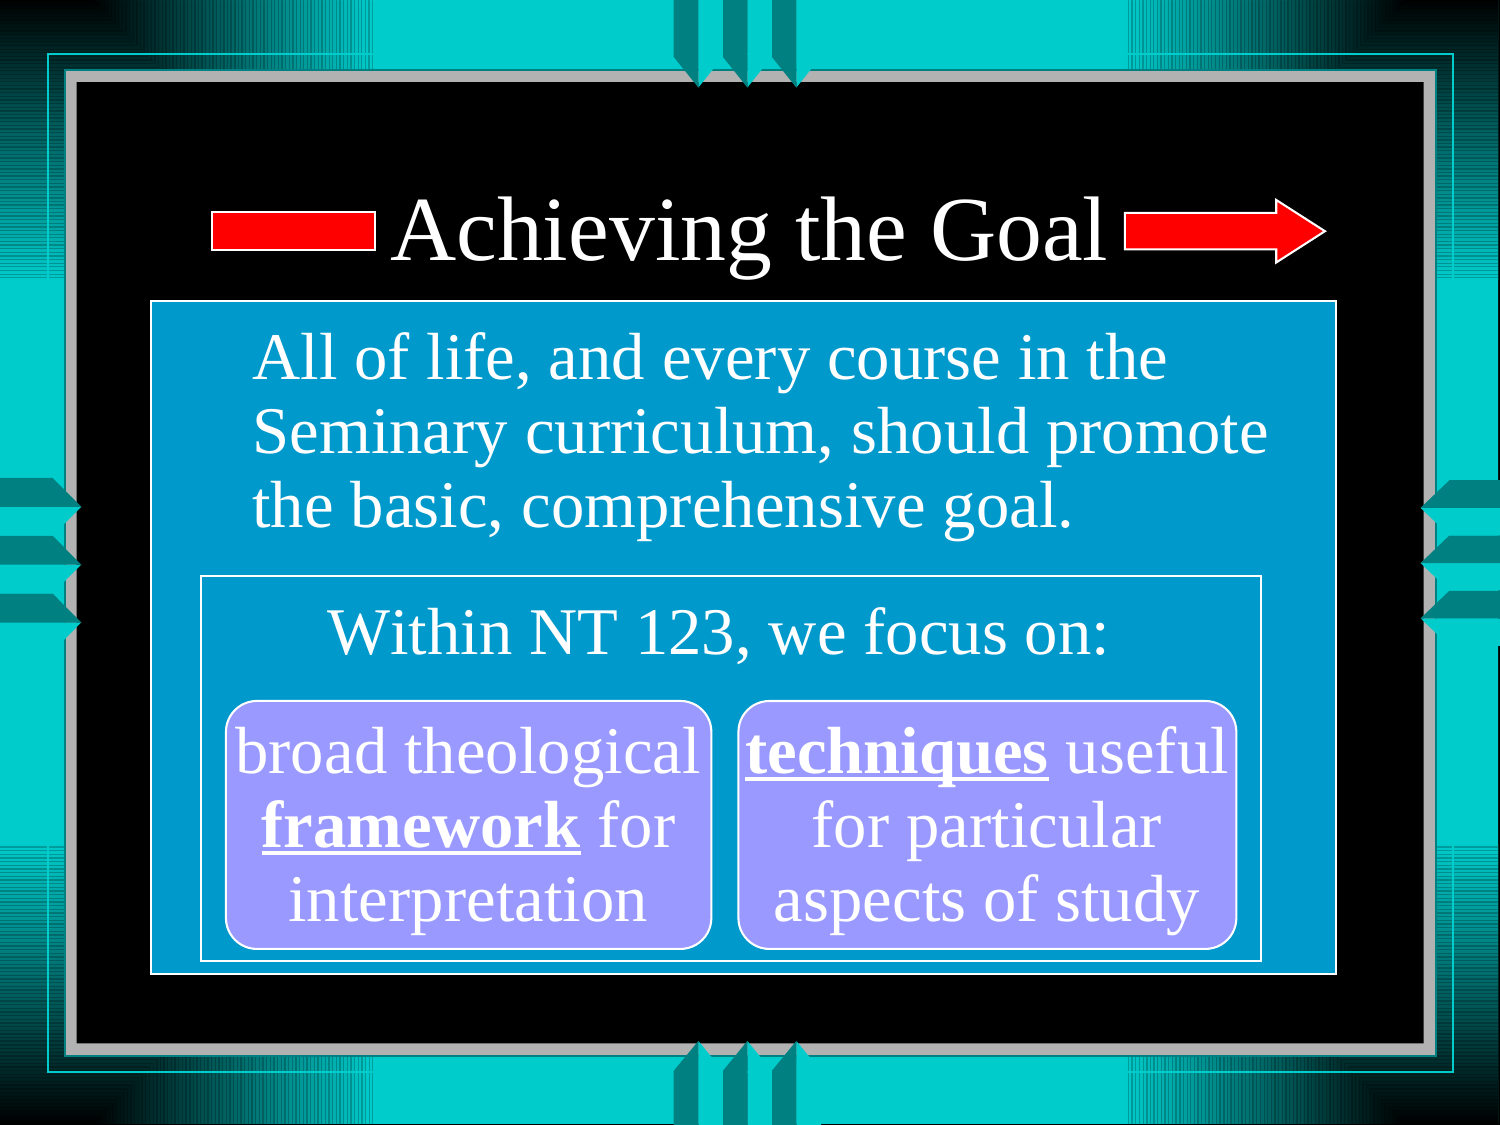

# Achieving the Goal
All of life, and every course in the Seminary curriculum, should promote the basic, comprehensive goal.
Within NT 123, we focus on:
broad theological
framework for
interpretation
techniques useful
for particular
aspects of study